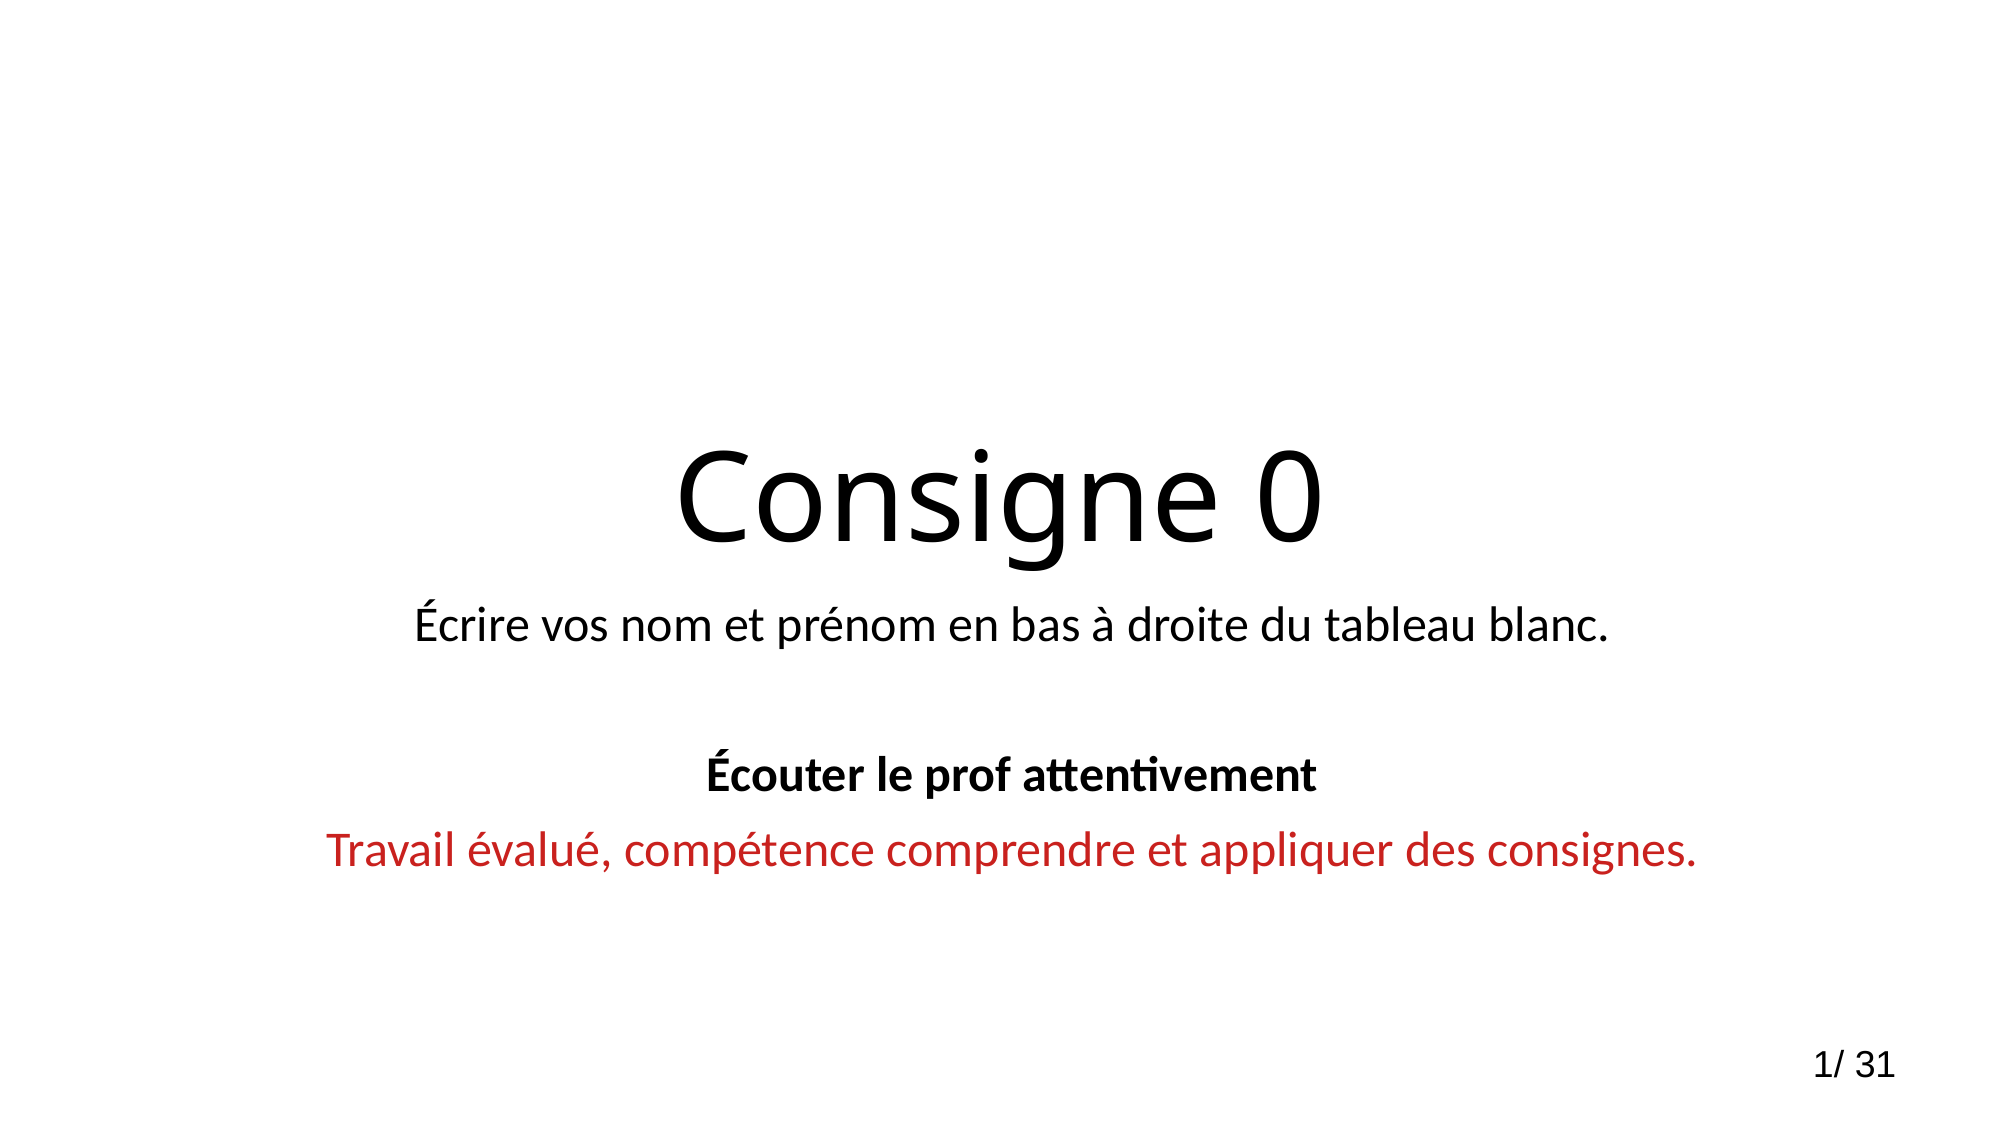

# Consigne 0
Écrire vos nom et prénom en bas à droite du tableau blanc.
Écouter le prof attentivement
Travail évalué, compétence comprendre et appliquer des consignes.